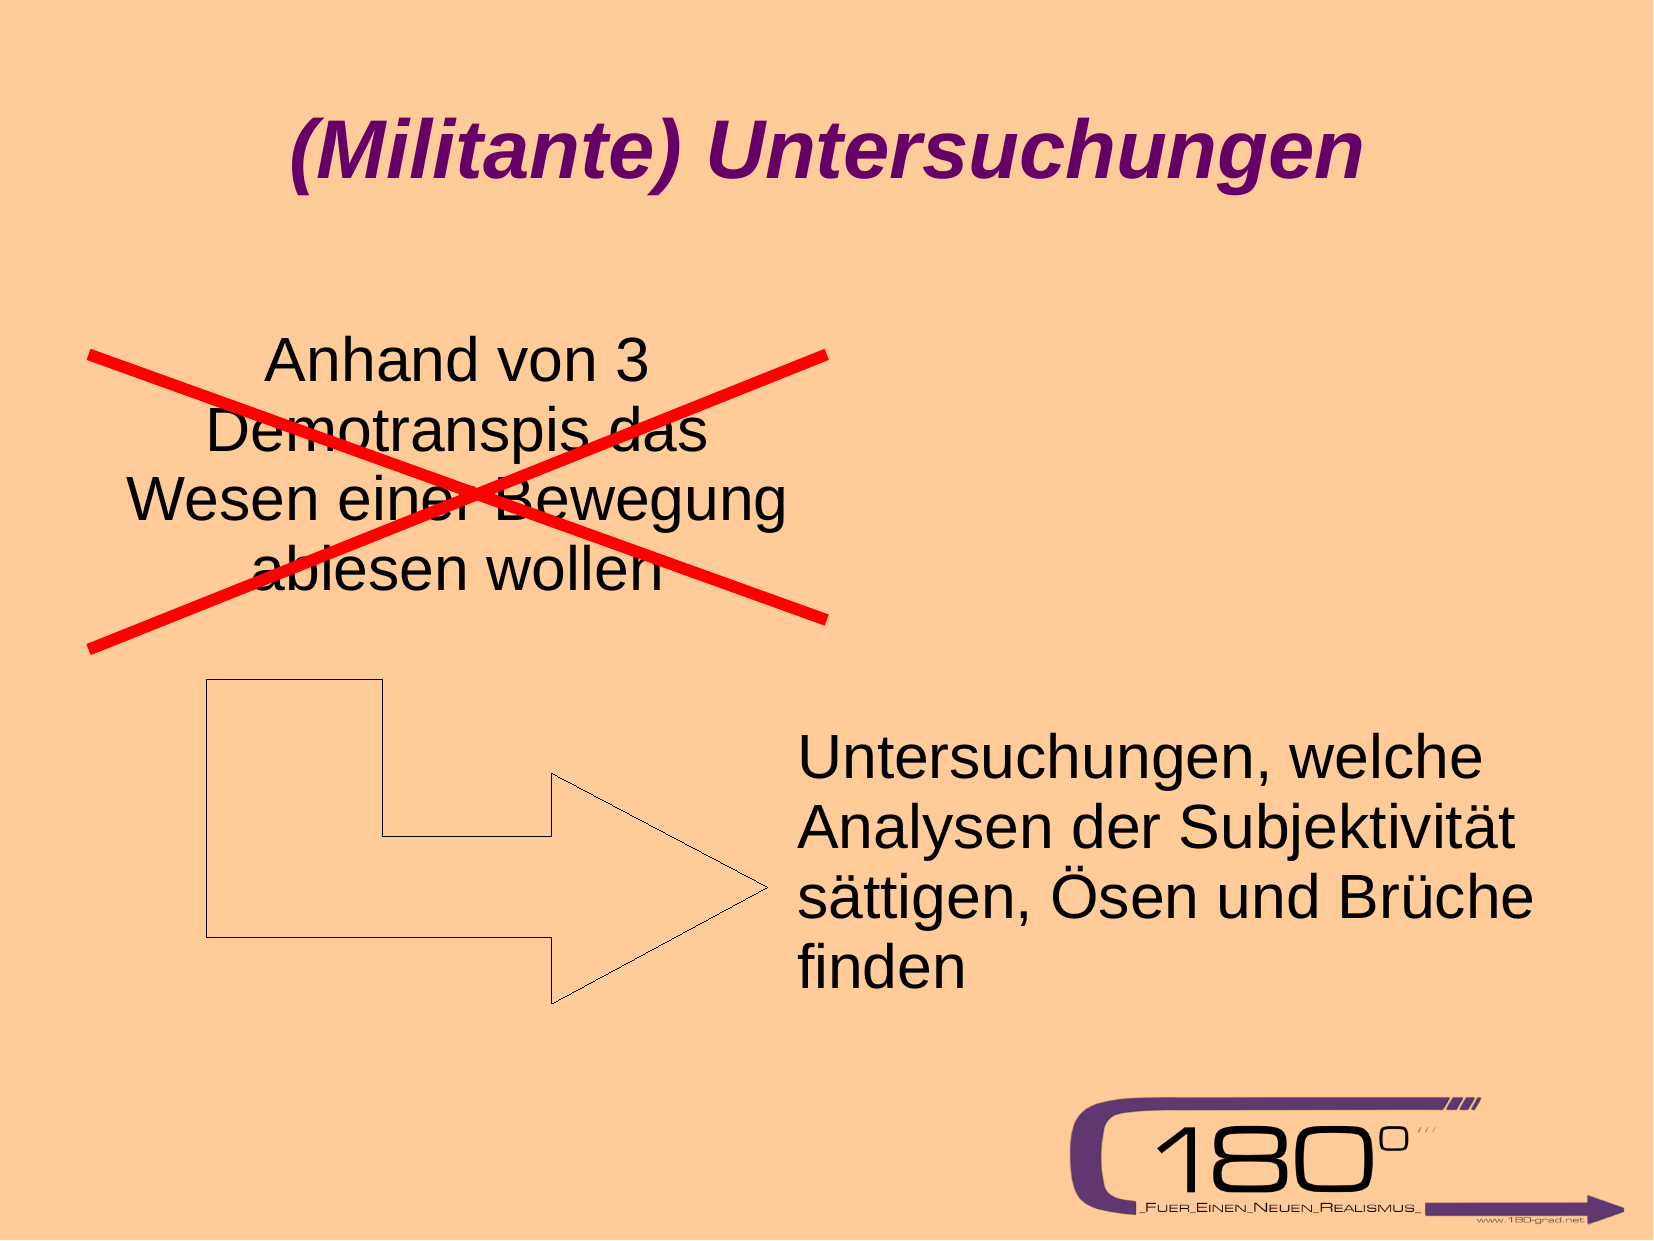

# (Militante) Untersuchungen
Anhand von 3 Demotranspis das Wesen einer Bewegung ablesen wollen
Untersuchungen, welche Analysen der Subjektivität sättigen, Ösen und Brüche finden